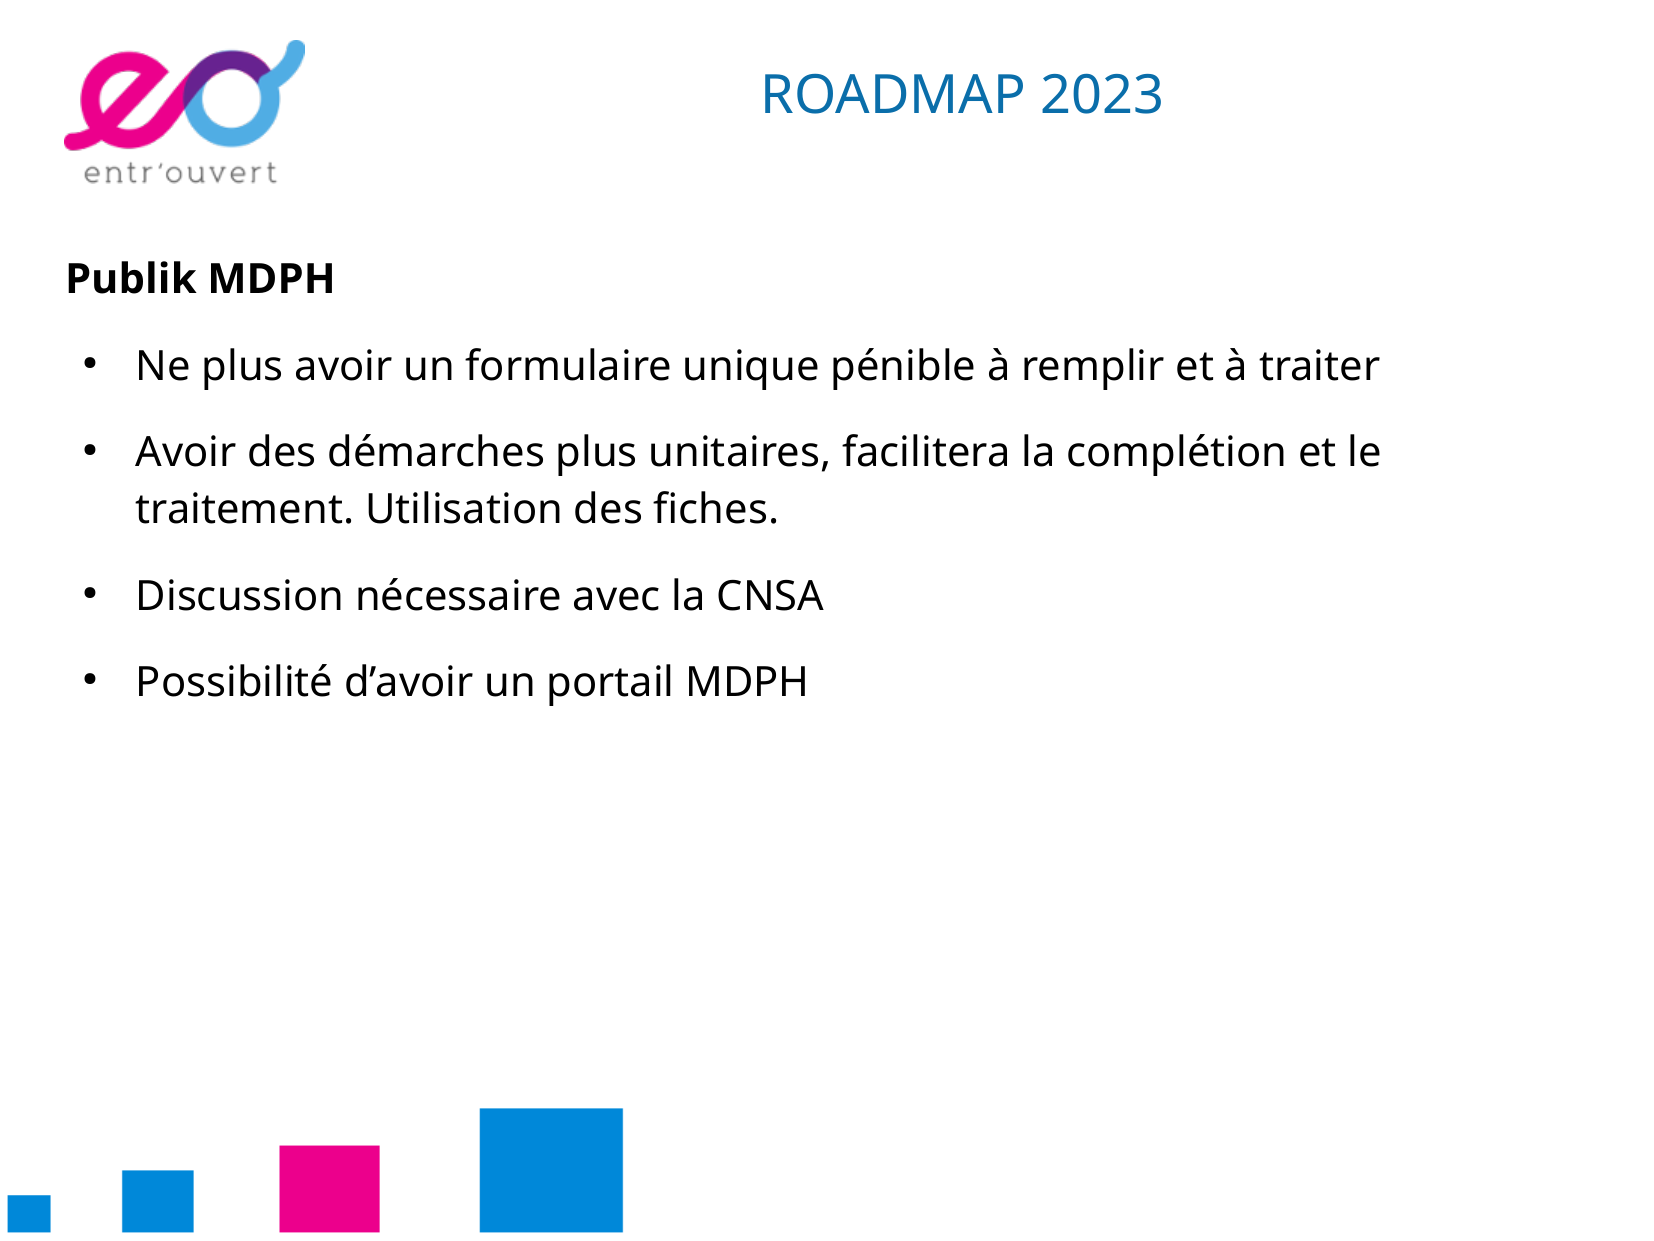

# roadmap 2023
Publik MDPH
Ne plus avoir un formulaire unique pénible à remplir et à traiter
Avoir des démarches plus unitaires, facilitera la complétion et le traitement. Utilisation des fiches.
Discussion nécessaire avec la CNSA
Possibilité d’avoir un portail MDPH